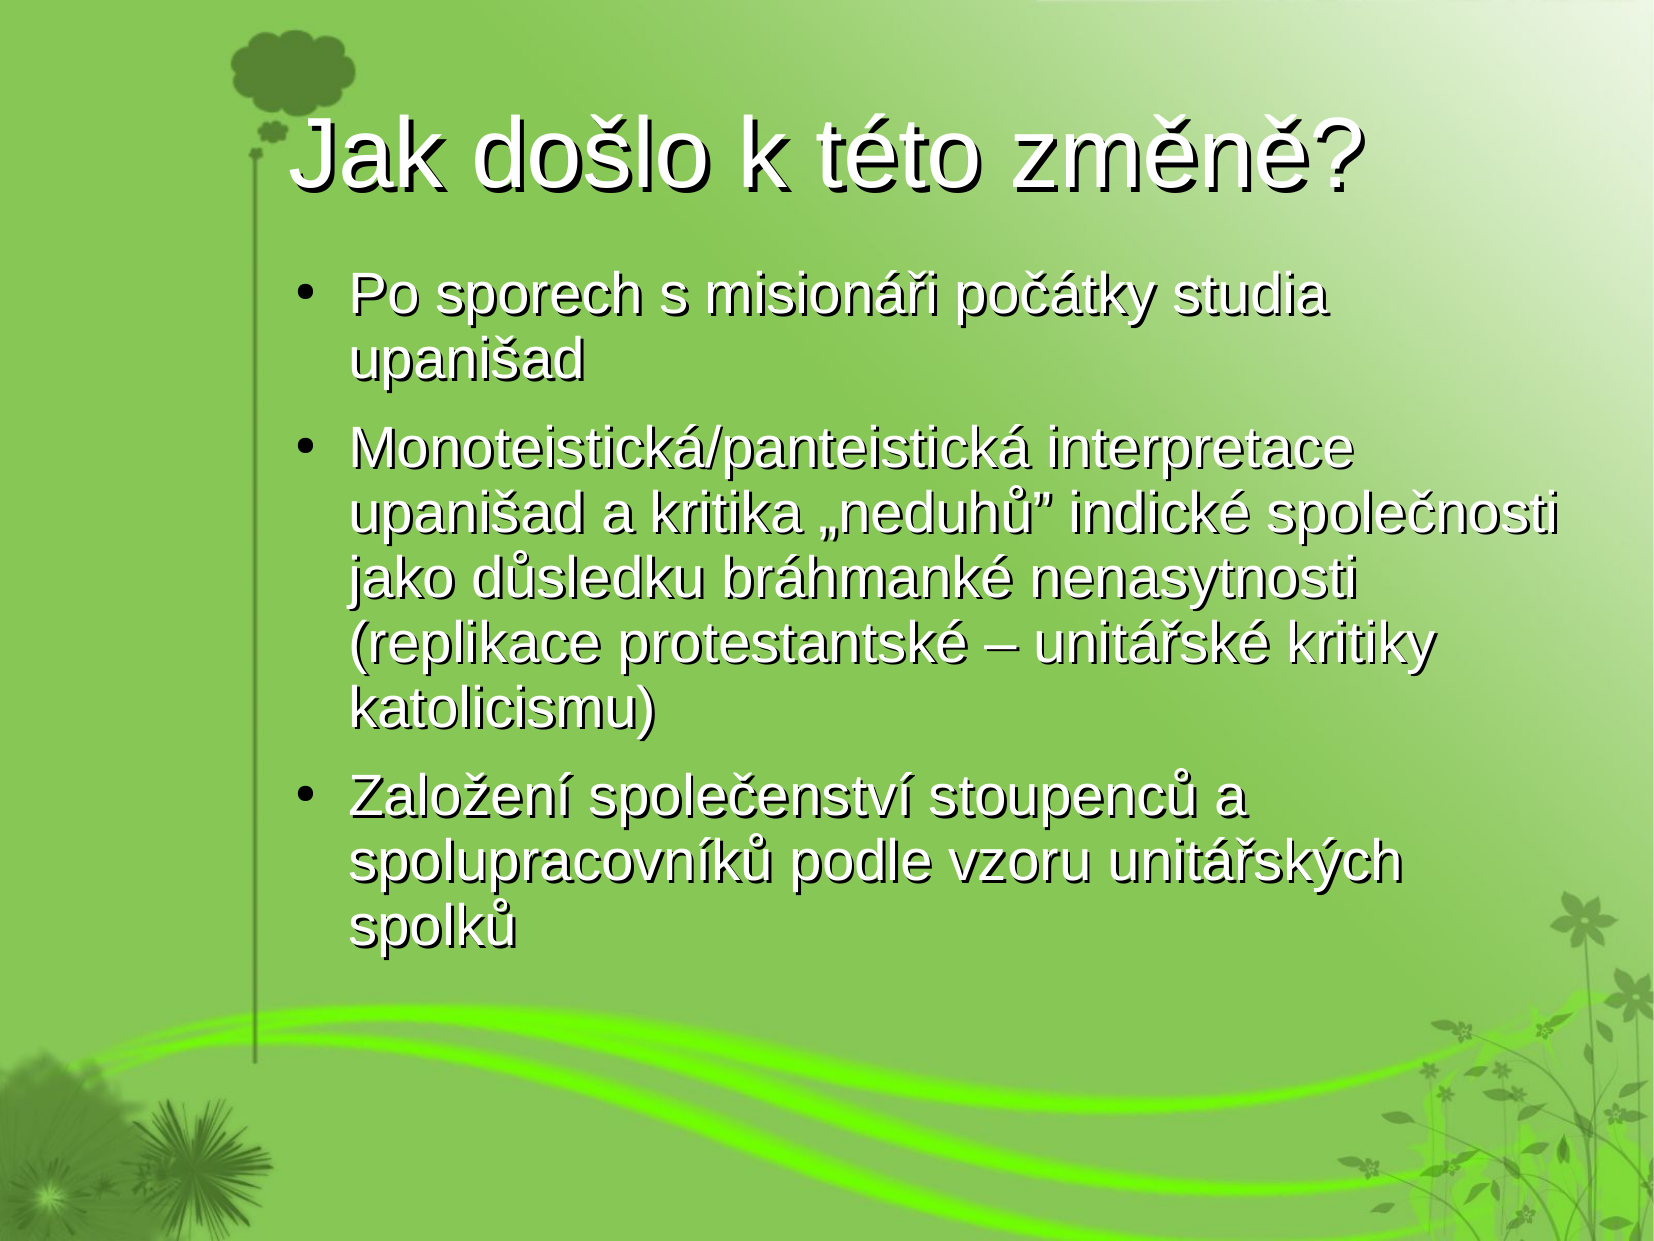

# Jak došlo k této změně?
Po sporech s misionáři počátky studia upanišad
Monoteistická/panteistická interpretace upanišad a kritika „neduhů” indické společnosti jako důsledku bráhmanké nenasytnosti (replikace protestantské – unitářské kritiky katolicismu)
Založení společenství stoupenců a spolupracovníků podle vzoru unitářských spolků